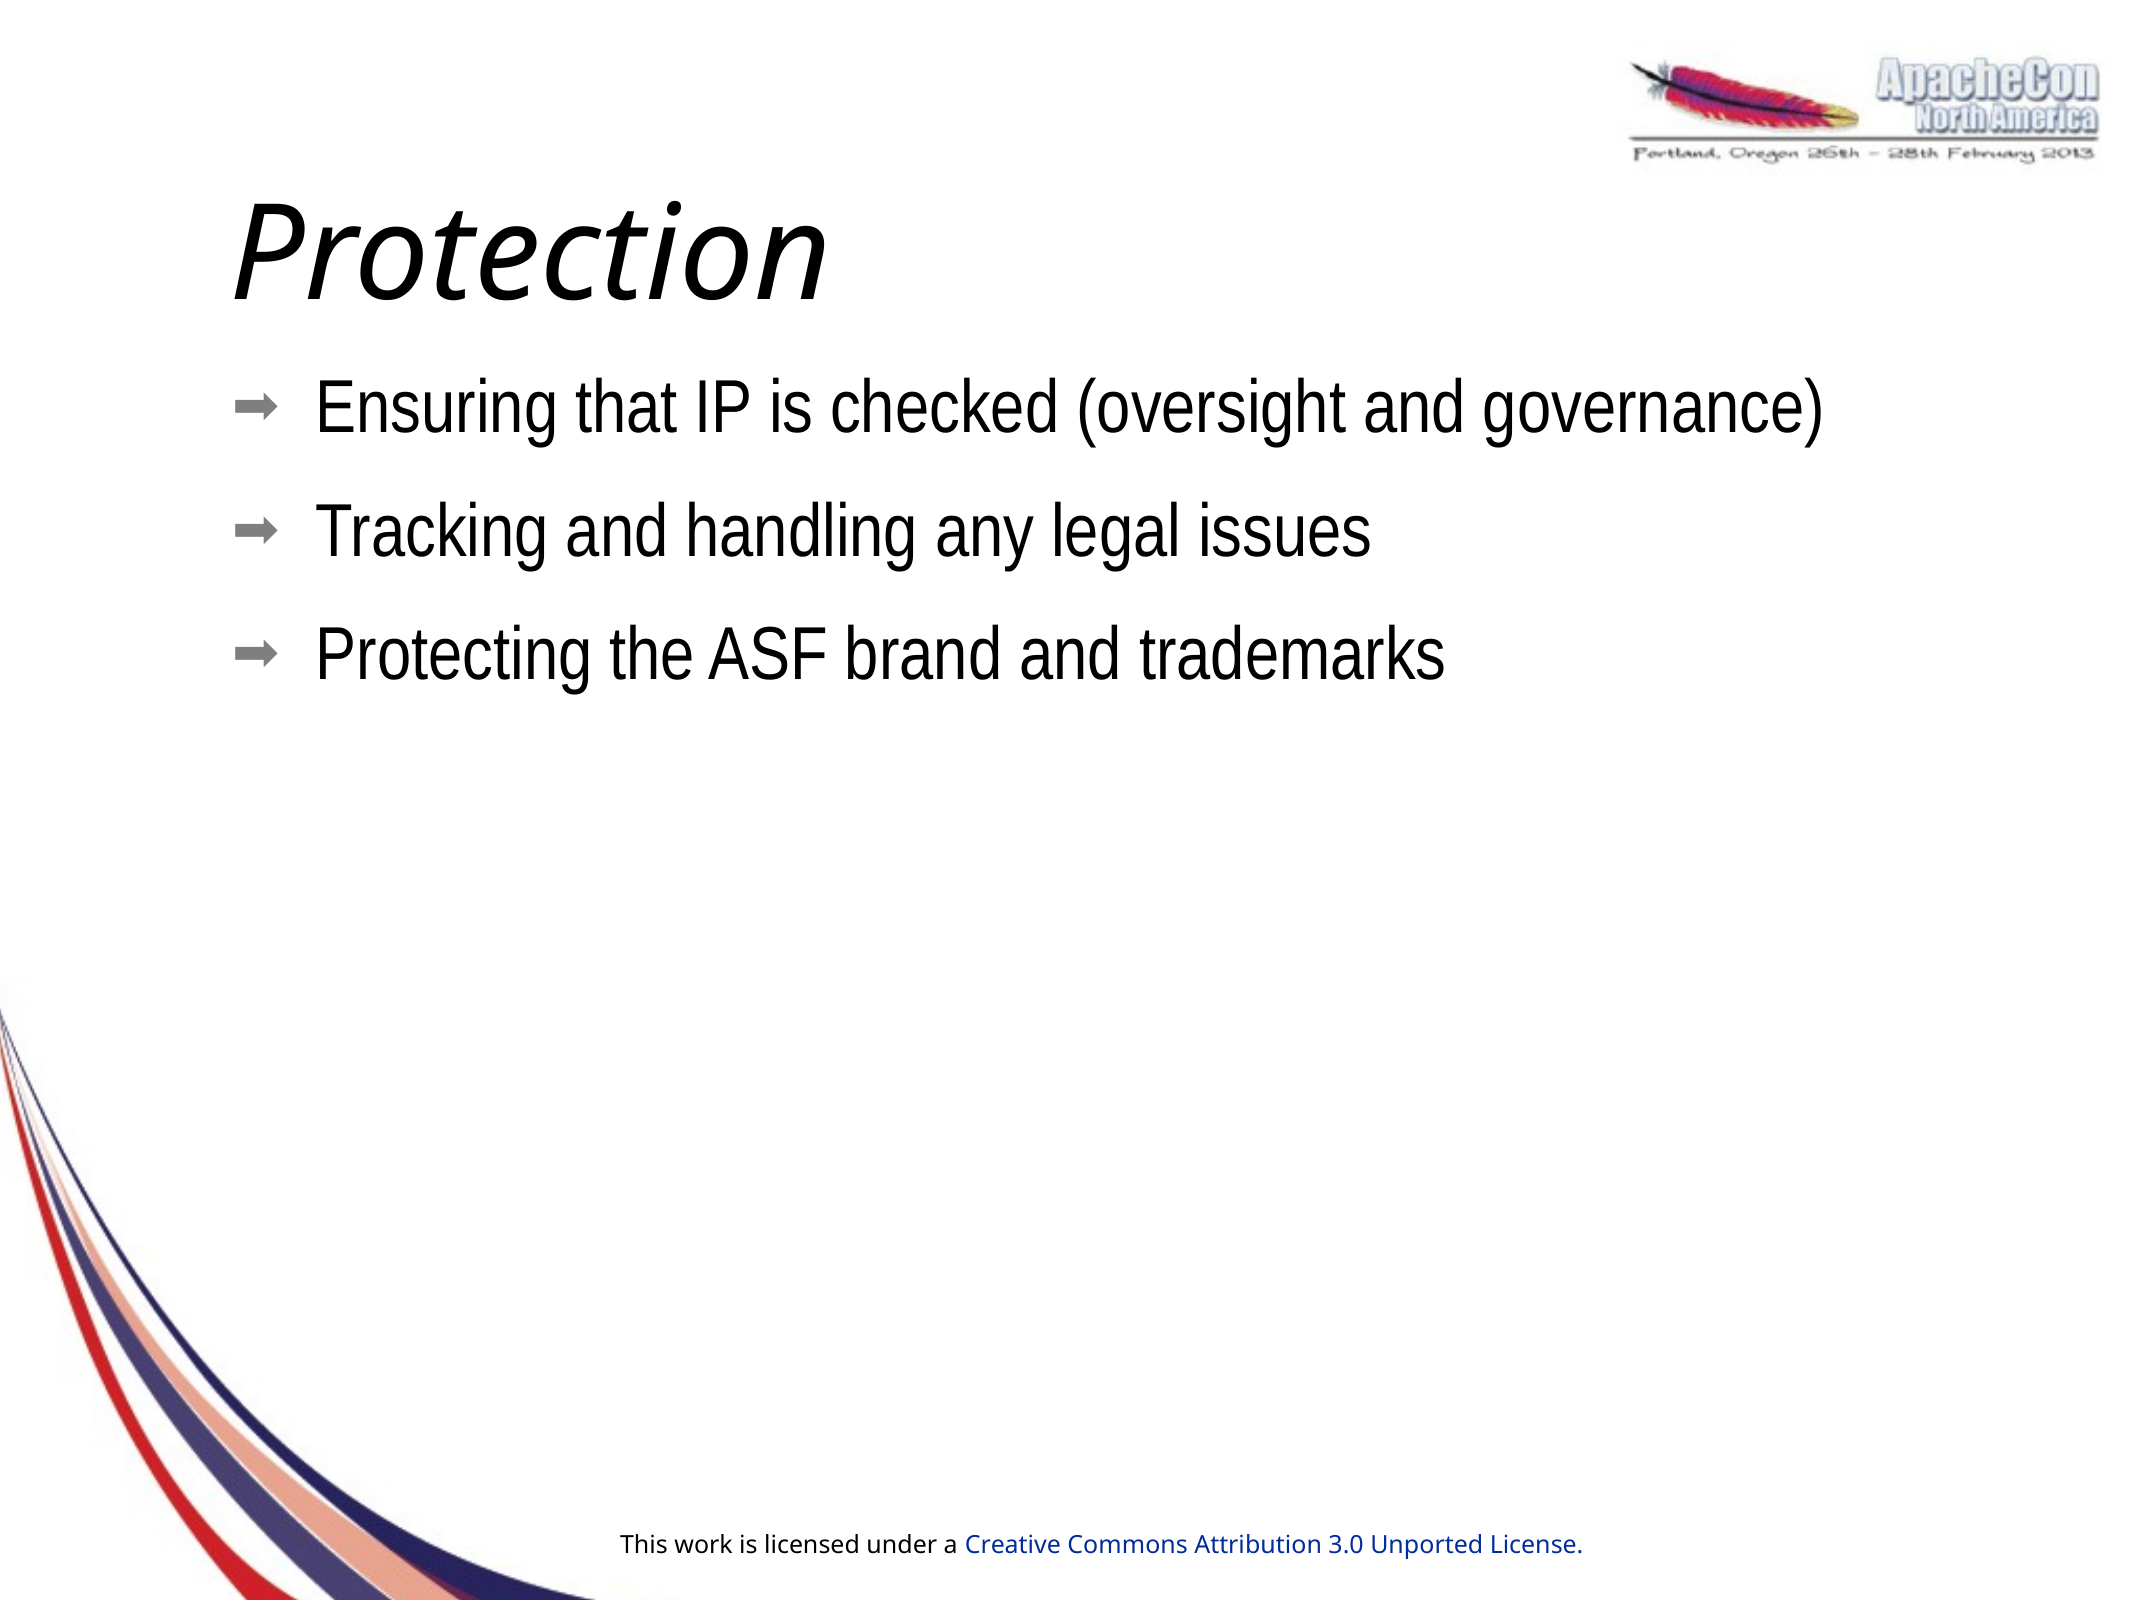

# Protection
Ensuring that IP is checked (oversight and governance)
Tracking and handling any legal issues
Protecting the ASF brand and trademarks
This work is licensed under a Creative Commons Attribution 3.0 Unported License.